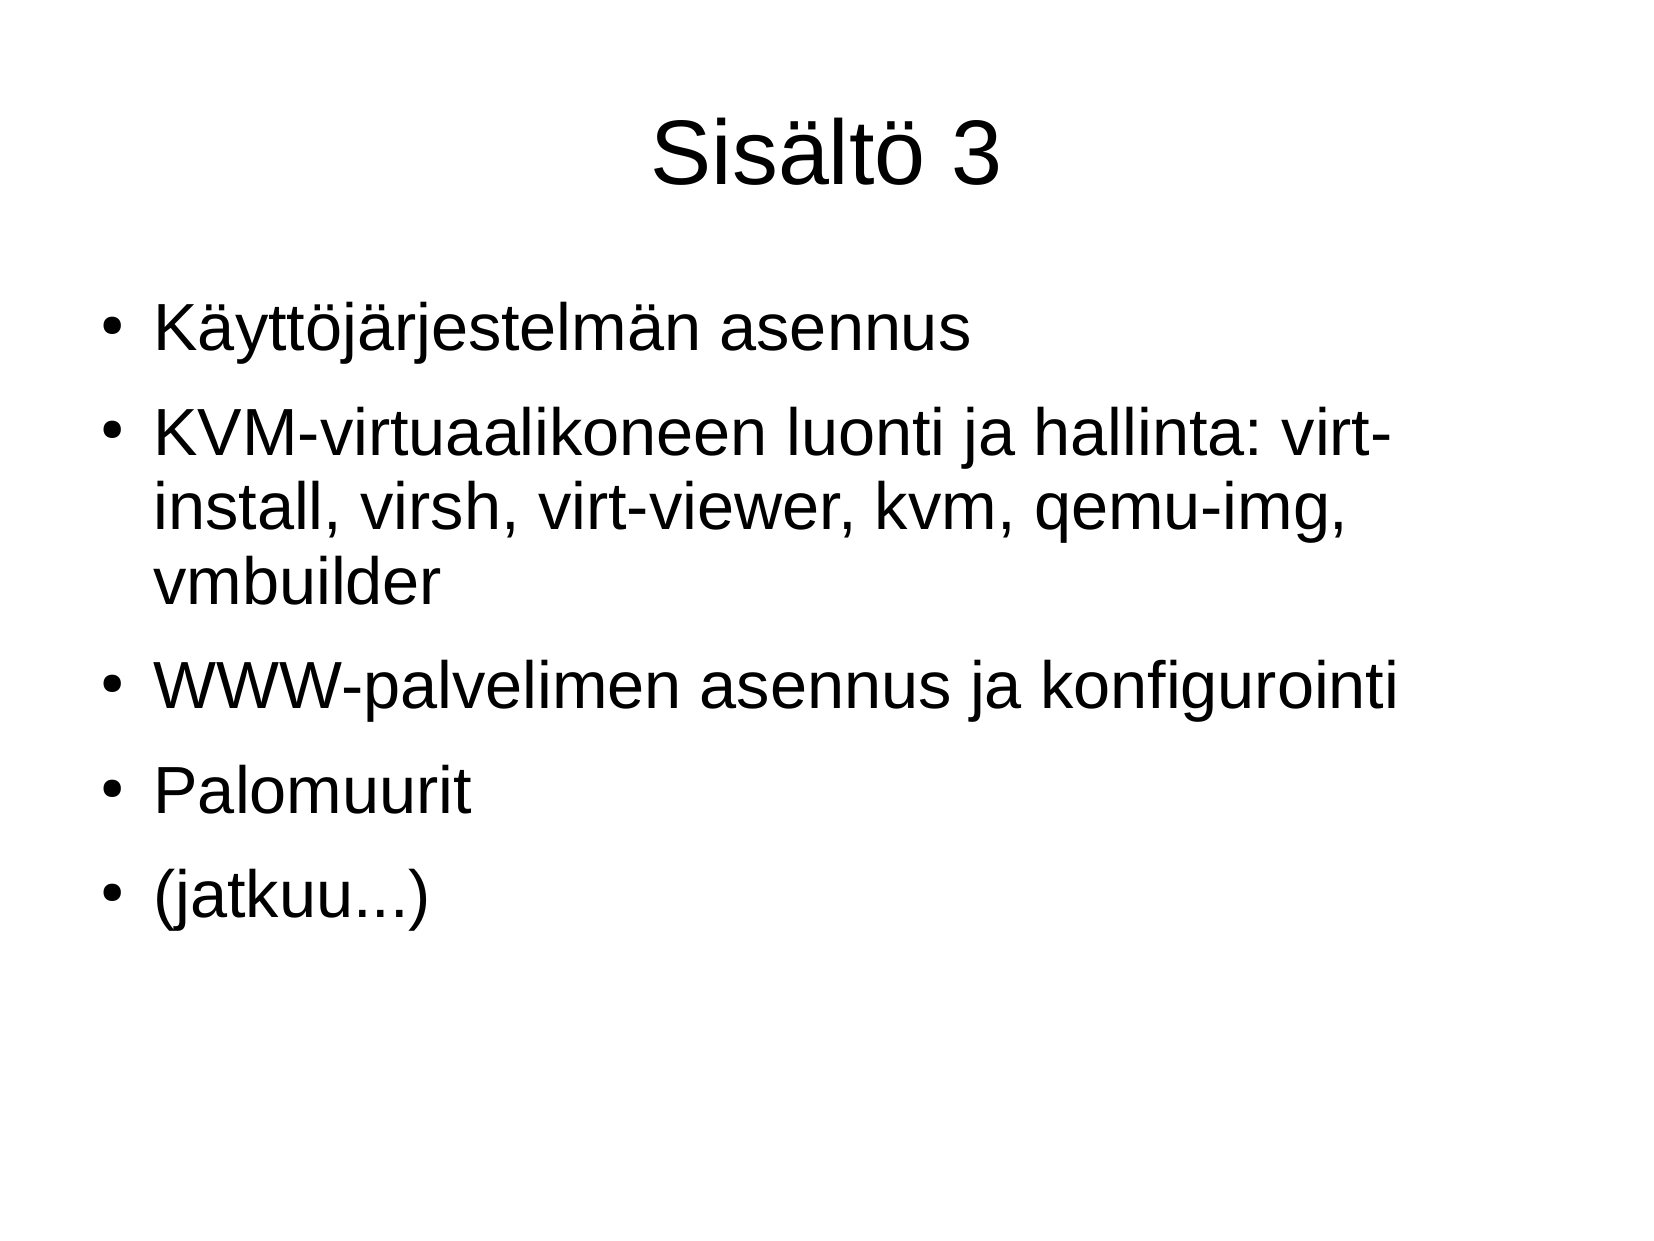

# Sisältö 3
Käyttöjärjestelmän asennus
KVM-virtuaalikoneen luonti ja hallinta: virt-install, virsh, virt-viewer, kvm, qemu-img, vmbuilder
WWW-palvelimen asennus ja konfigurointi
Palomuurit
(jatkuu...)